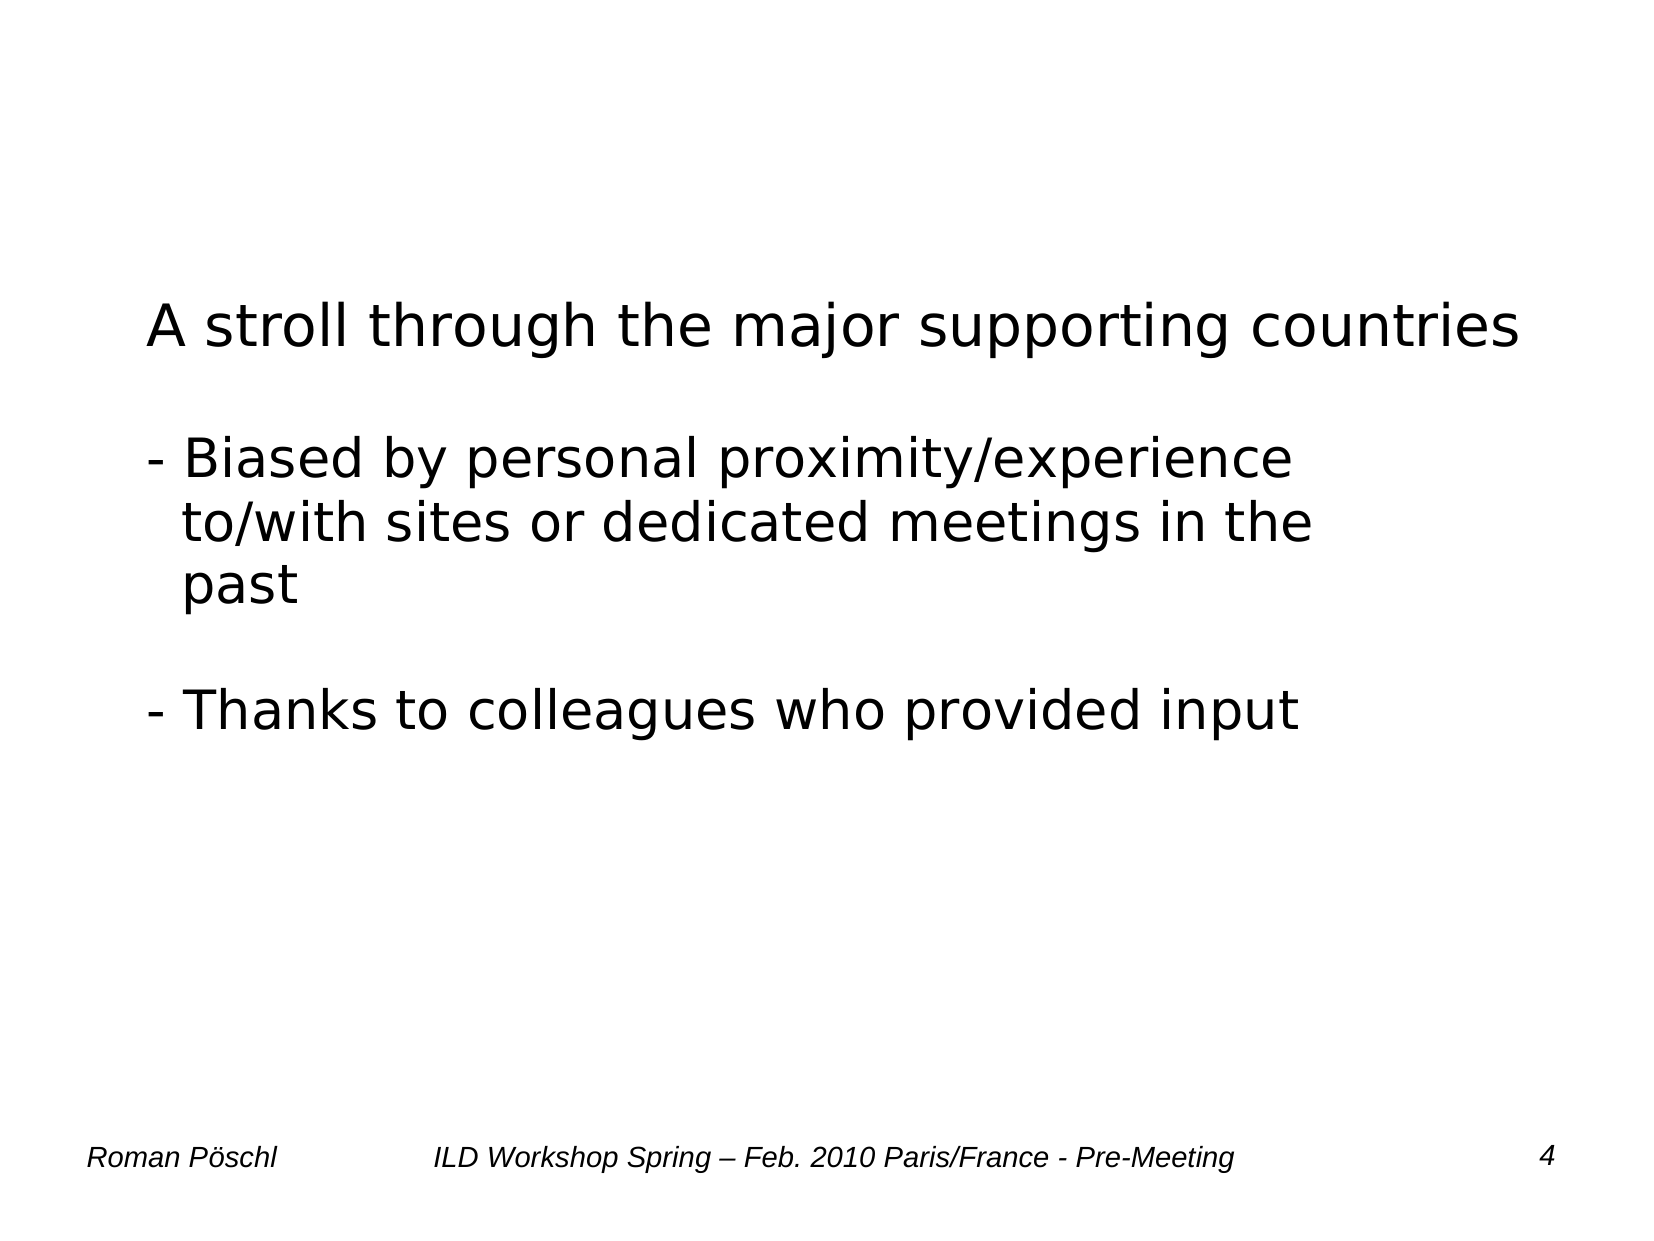

A stroll through the major supporting countries
- Biased by personal proximity/experience
 to/with sites or dedicated meetings in the
 past
- Thanks to colleagues who provided input